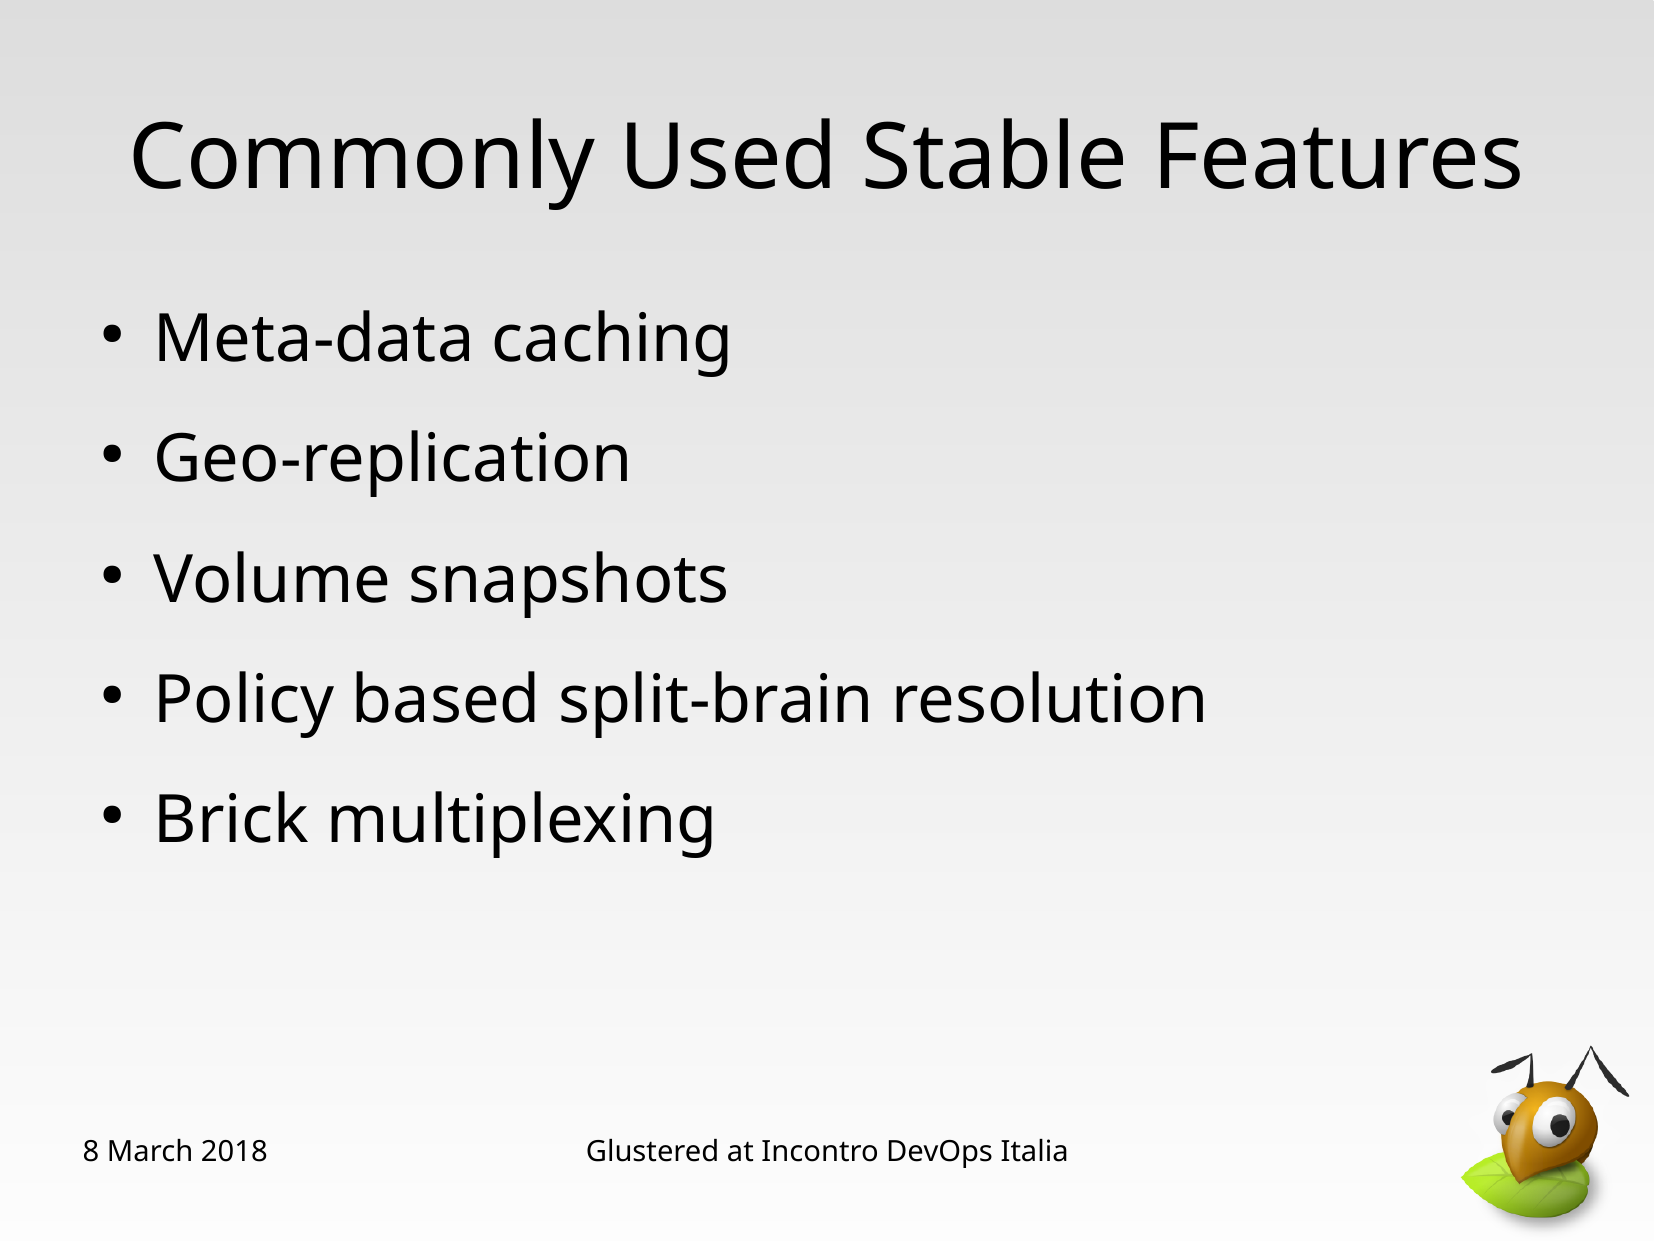

# Commonly Used Stable Features
Meta-data caching
Geo-replication
Volume snapshots
Policy based split-brain resolution
Brick multiplexing
8 March 2018
Glustered at Incontro DevOps Italia